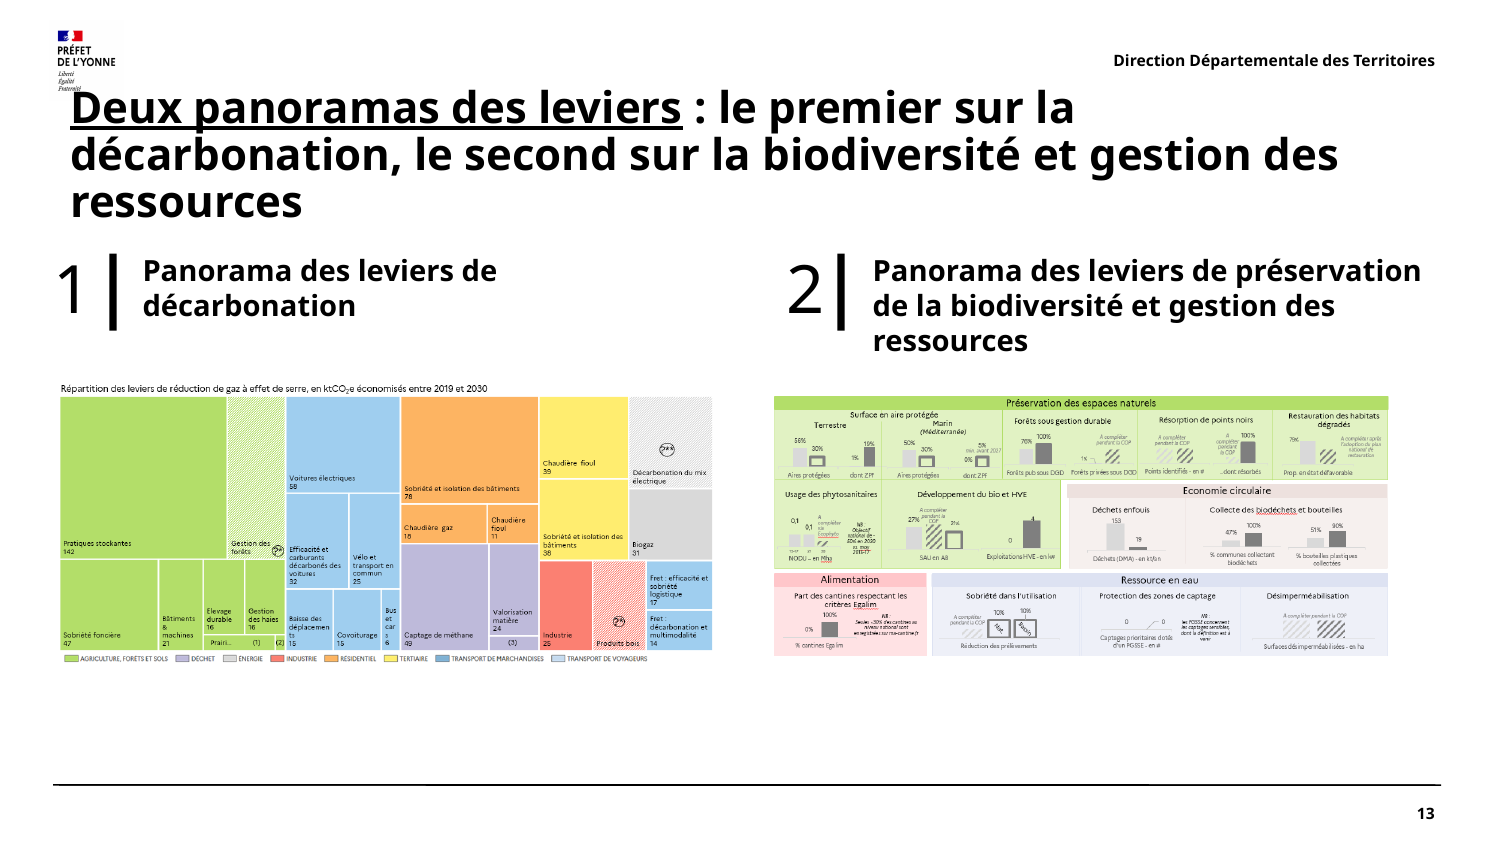

Direction Départementale des Territoires
# Deux panoramas des leviers : le premier sur la décarbonation, le second sur la biodiversité et gestion des ressources
1
2
Panorama des leviers de décarbonation
Panorama des leviers de préservation de la biodiversité et gestion des ressources
13